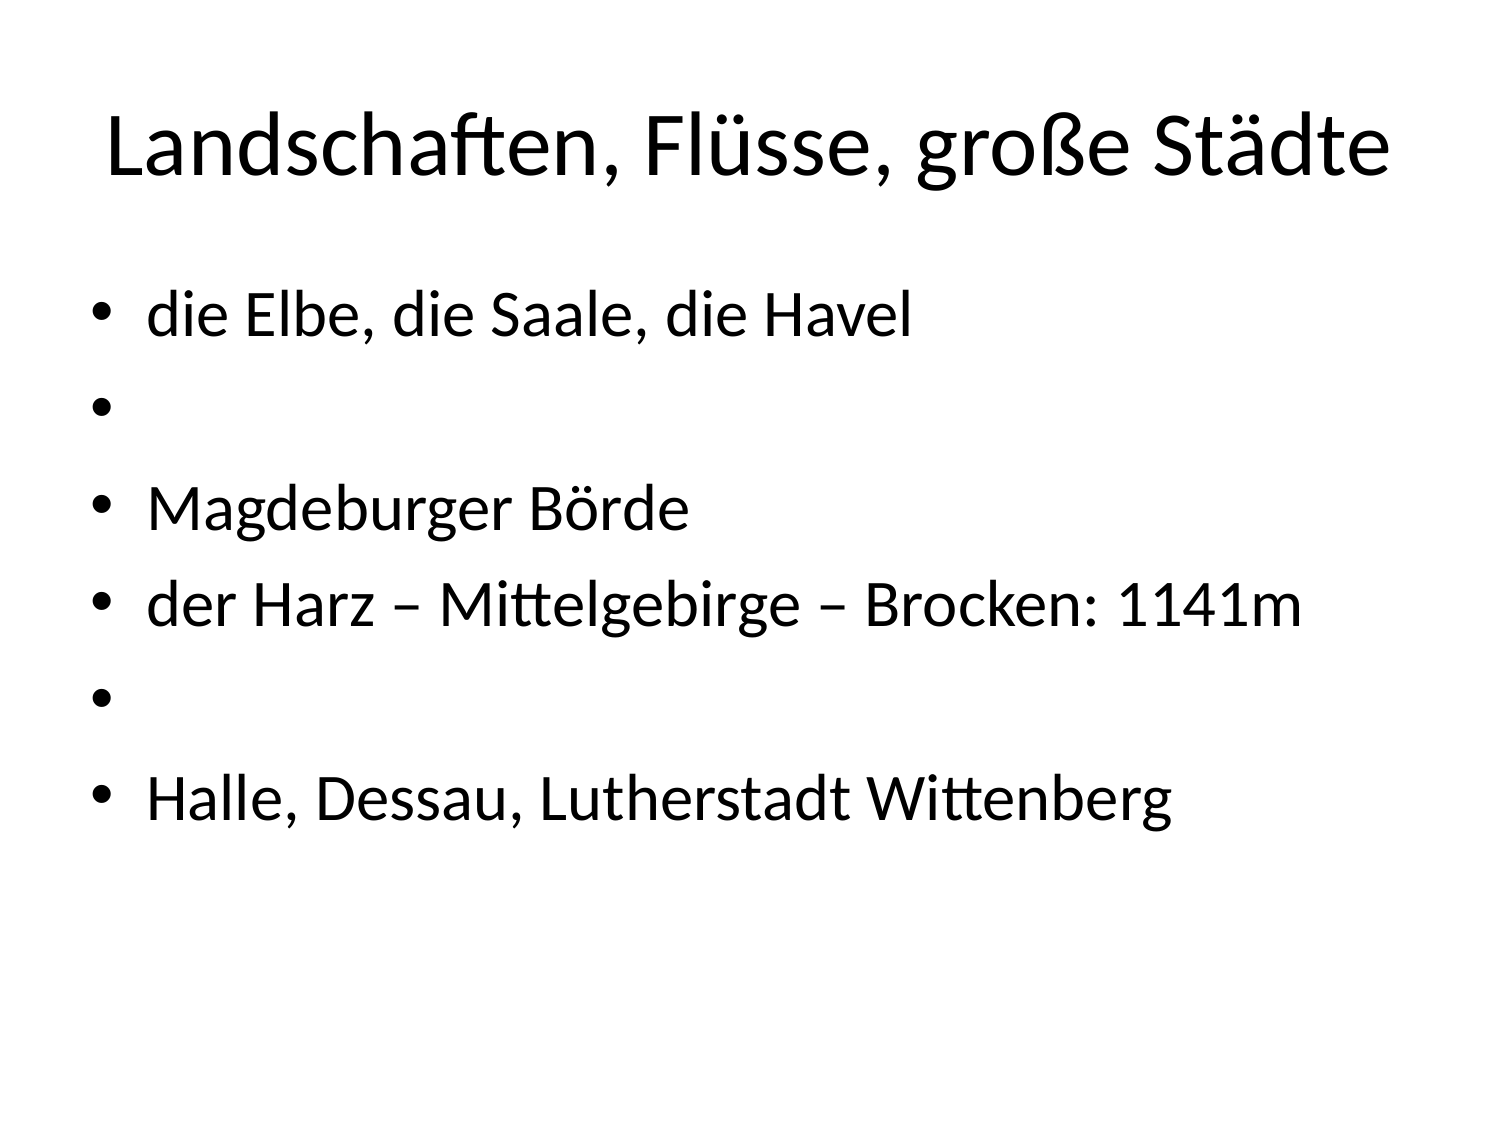

# Landschaften, Flüsse, große Städte
die Elbe, die Saale, die Havel
Magdeburger Börde
der Harz – Mittelgebirge – Brocken: 1141m
Halle, Dessau, Lutherstadt Wittenberg